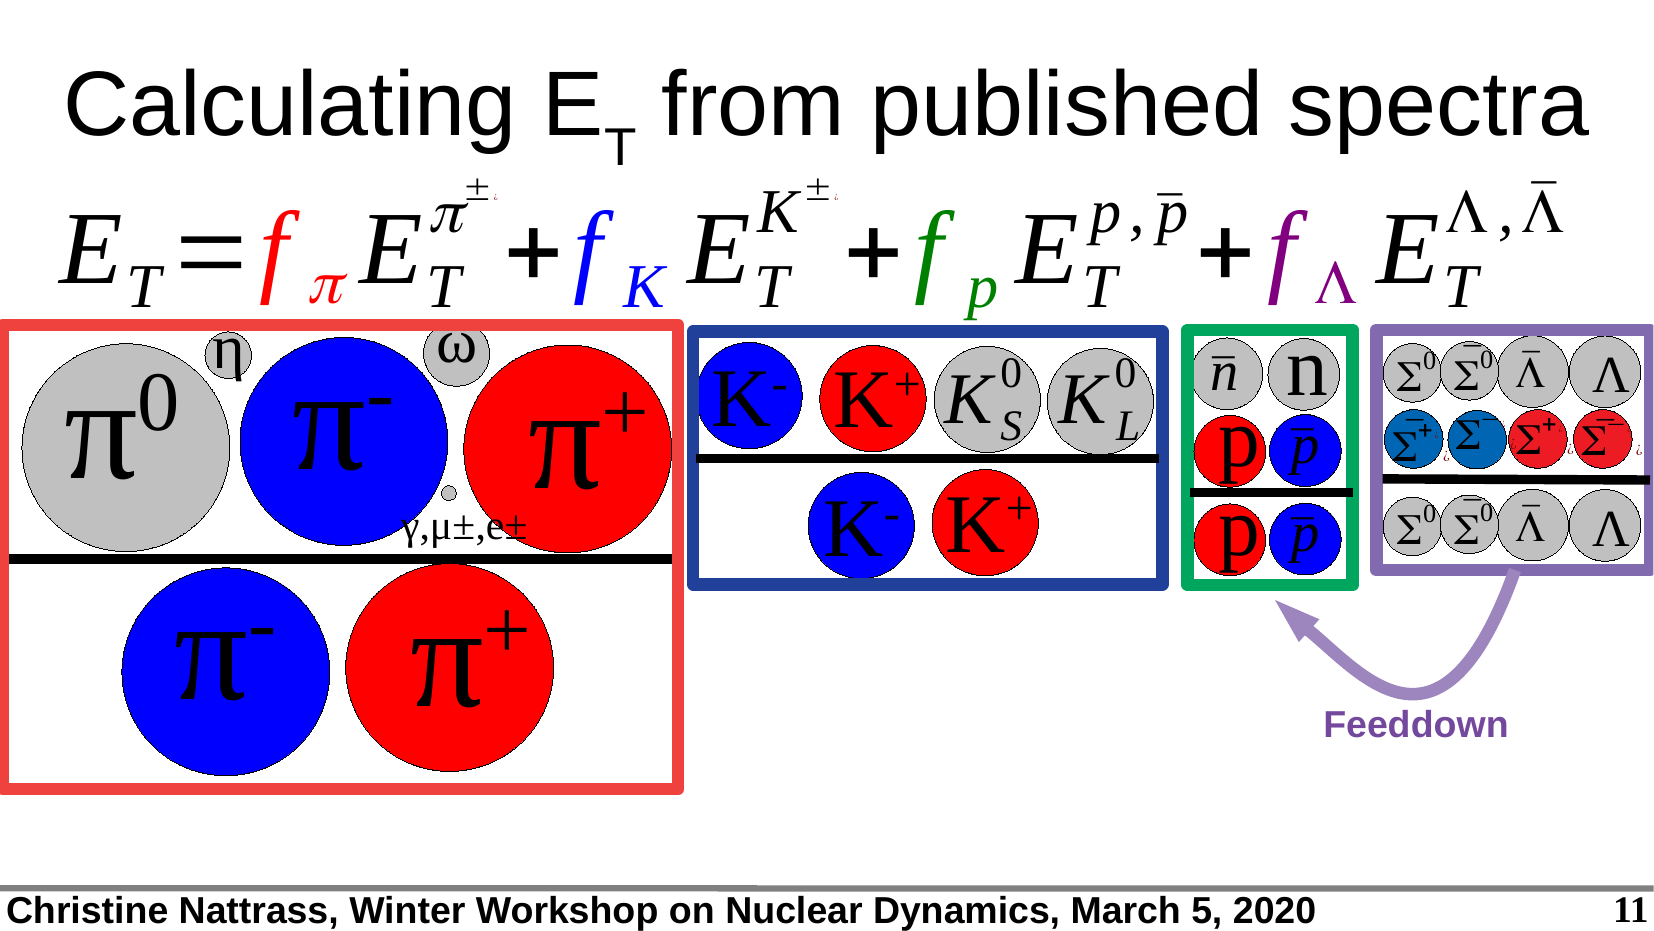

# Calculating ET from published spectra
ω
η
π-
π0
π+
γ,μ±,e±
π-
π+
n
p
p
Λ
Λ
K-
K+
K+
K-
Feeddown
11